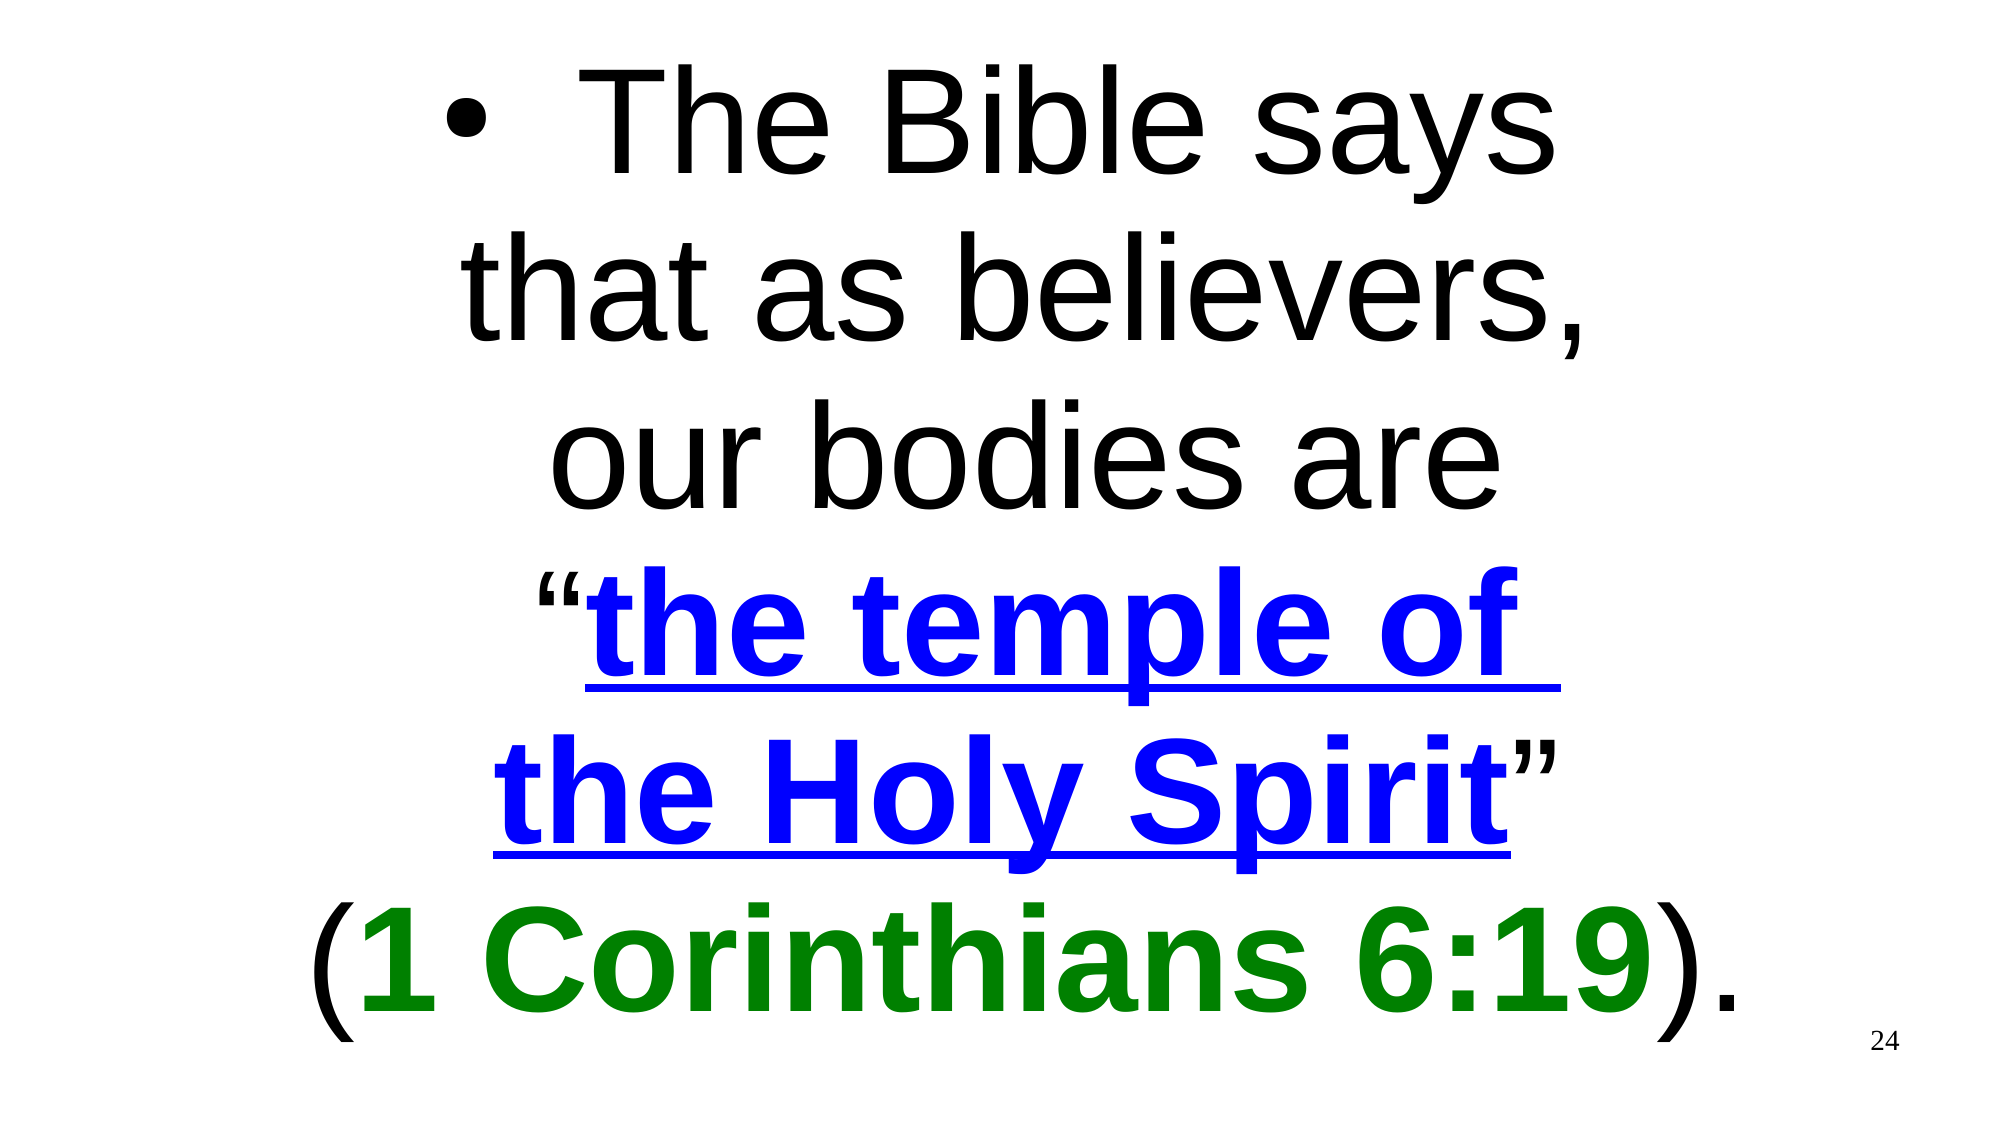

# The Bible says that as believers, our bodies are “the temple of the Holy Spirit” (1 Corinthians 6:19).
24